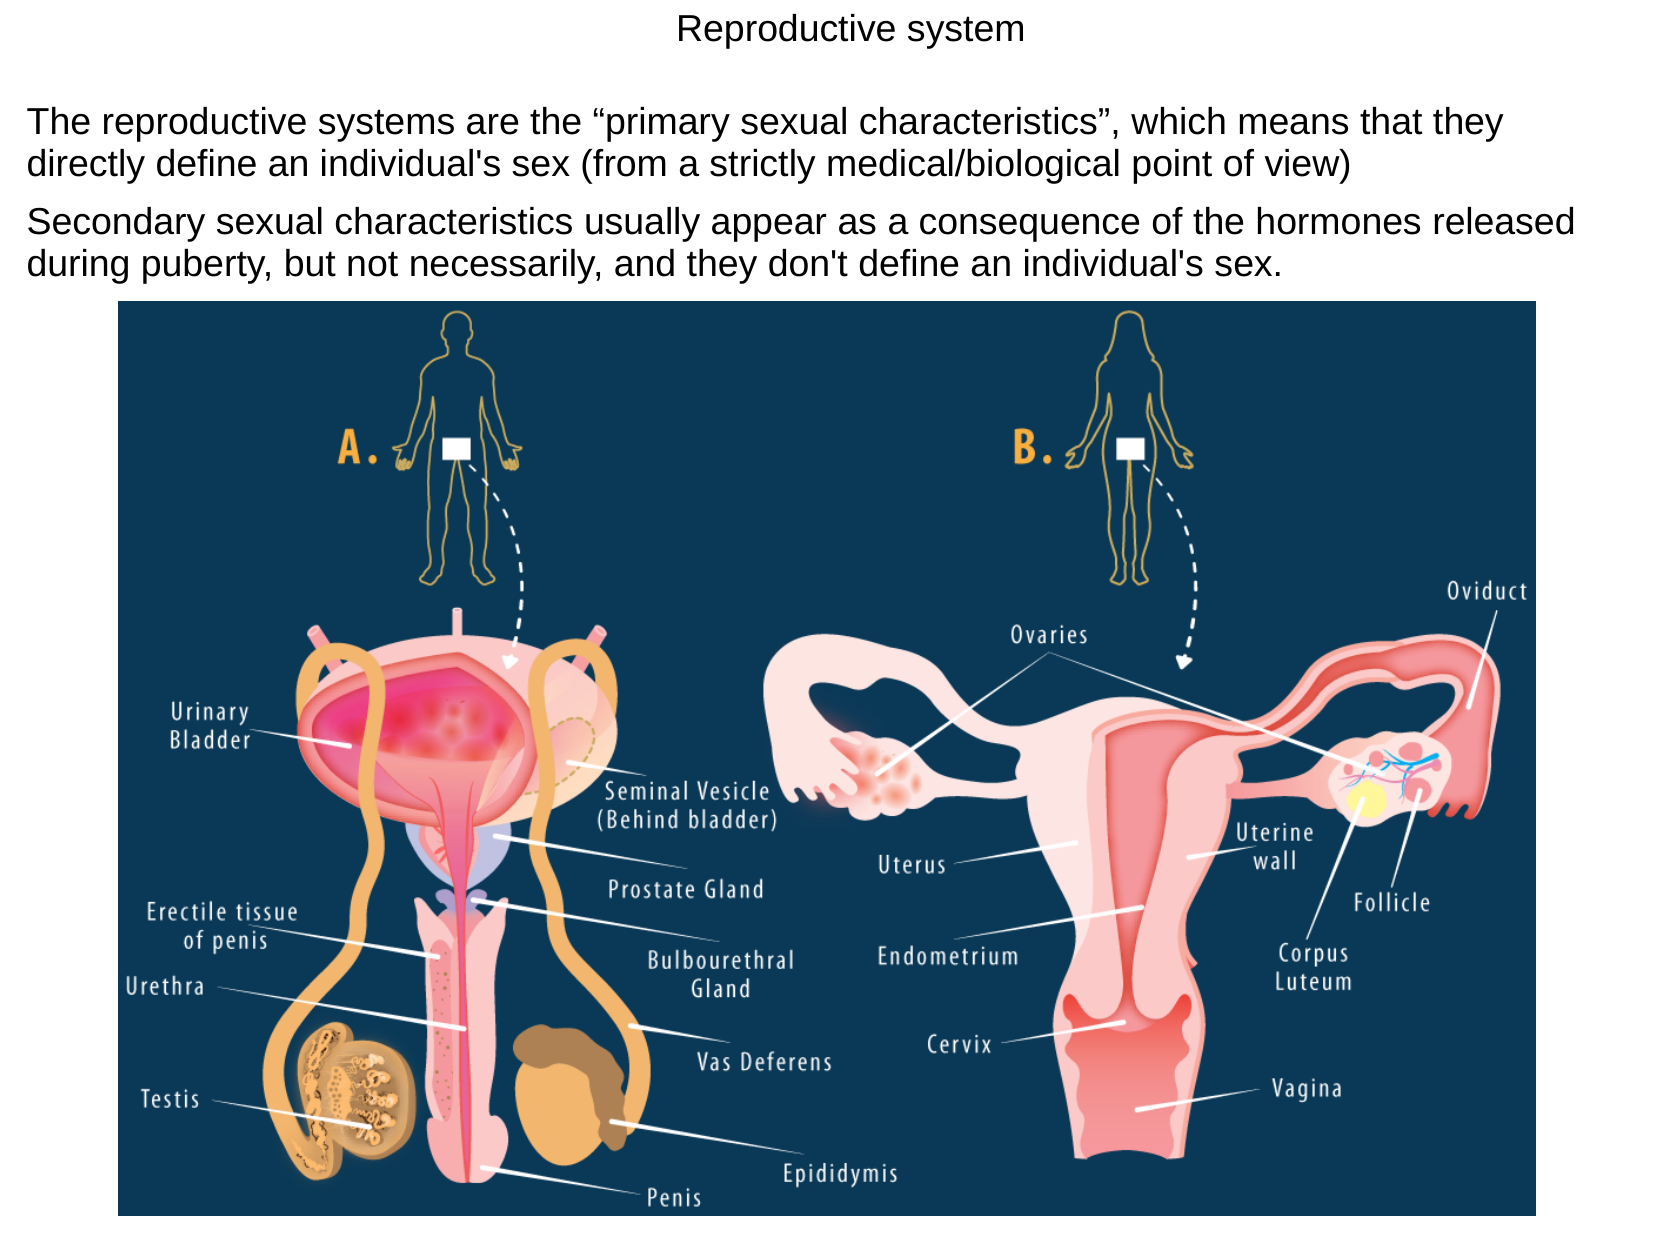

Reproductive system
The reproductive systems are the “primary sexual characteristics”, which means that they directly define an individual's sex (from a strictly medical/biological point of view)
Secondary sexual characteristics usually appear as a consequence of the hormones released during puberty, but not necessarily, and they don't define an individual's sex.